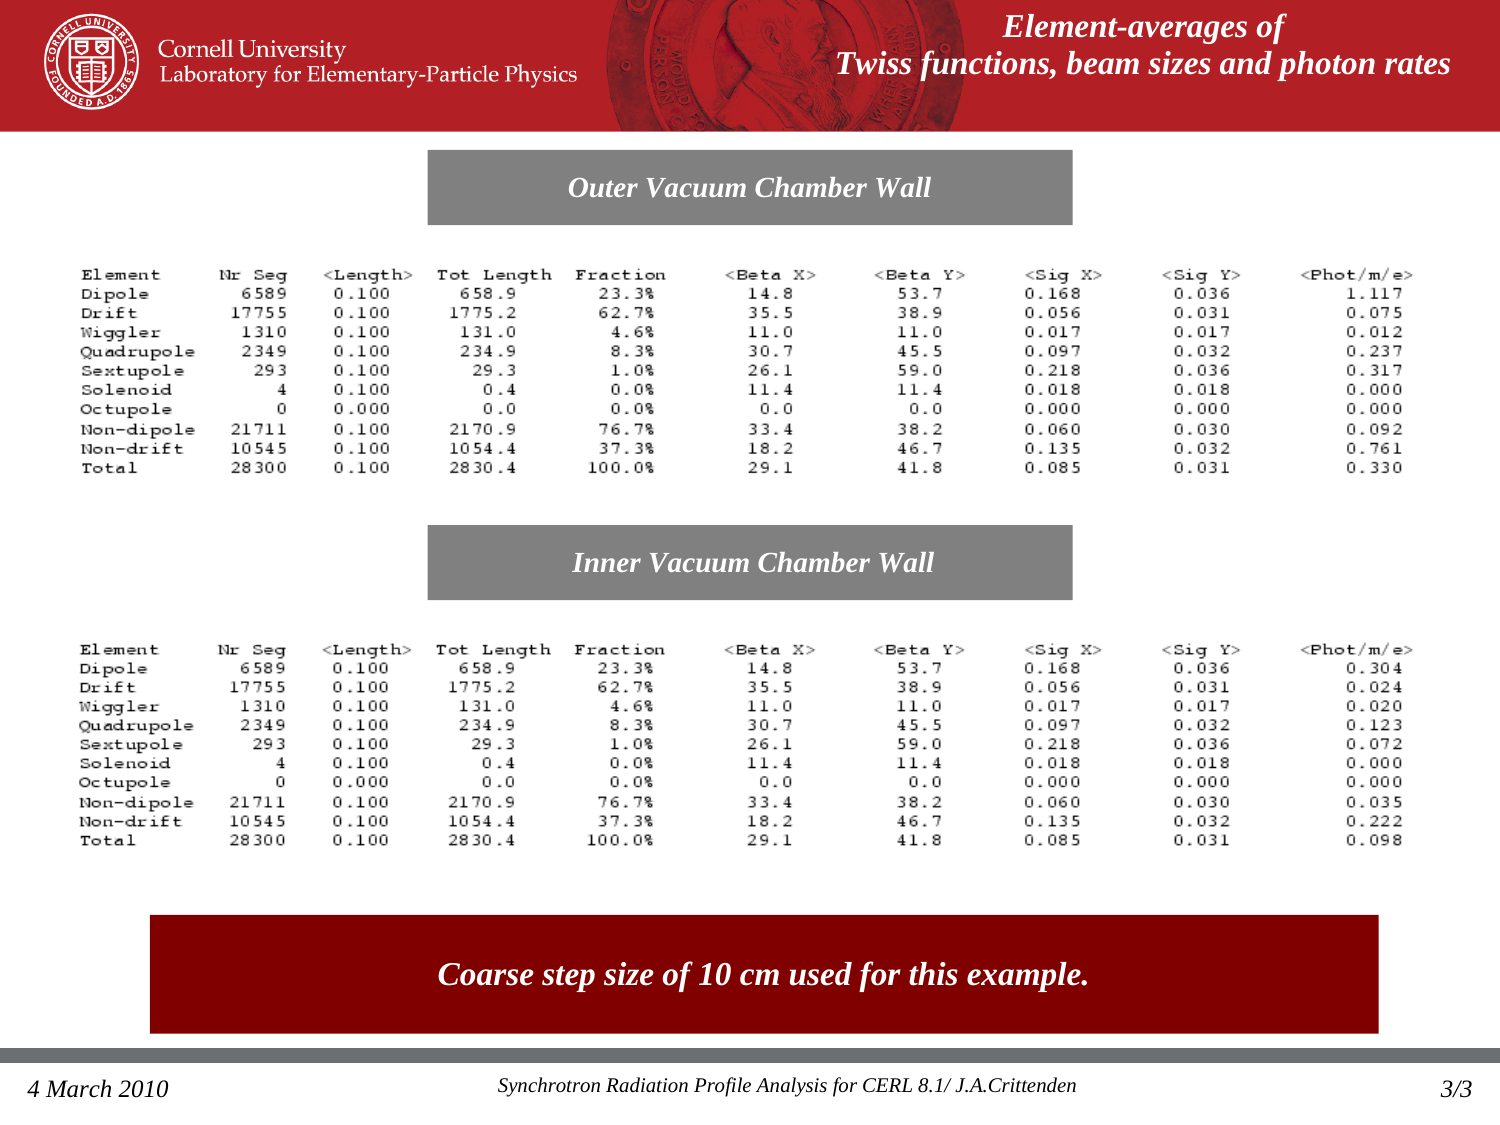

Element-averages of
Twiss functions, beam sizes and photon rates
Outer Vacuum Chamber Wall
 Inner Vacuum Chamber Wall
Coarse step size of 10 cm used for this example.